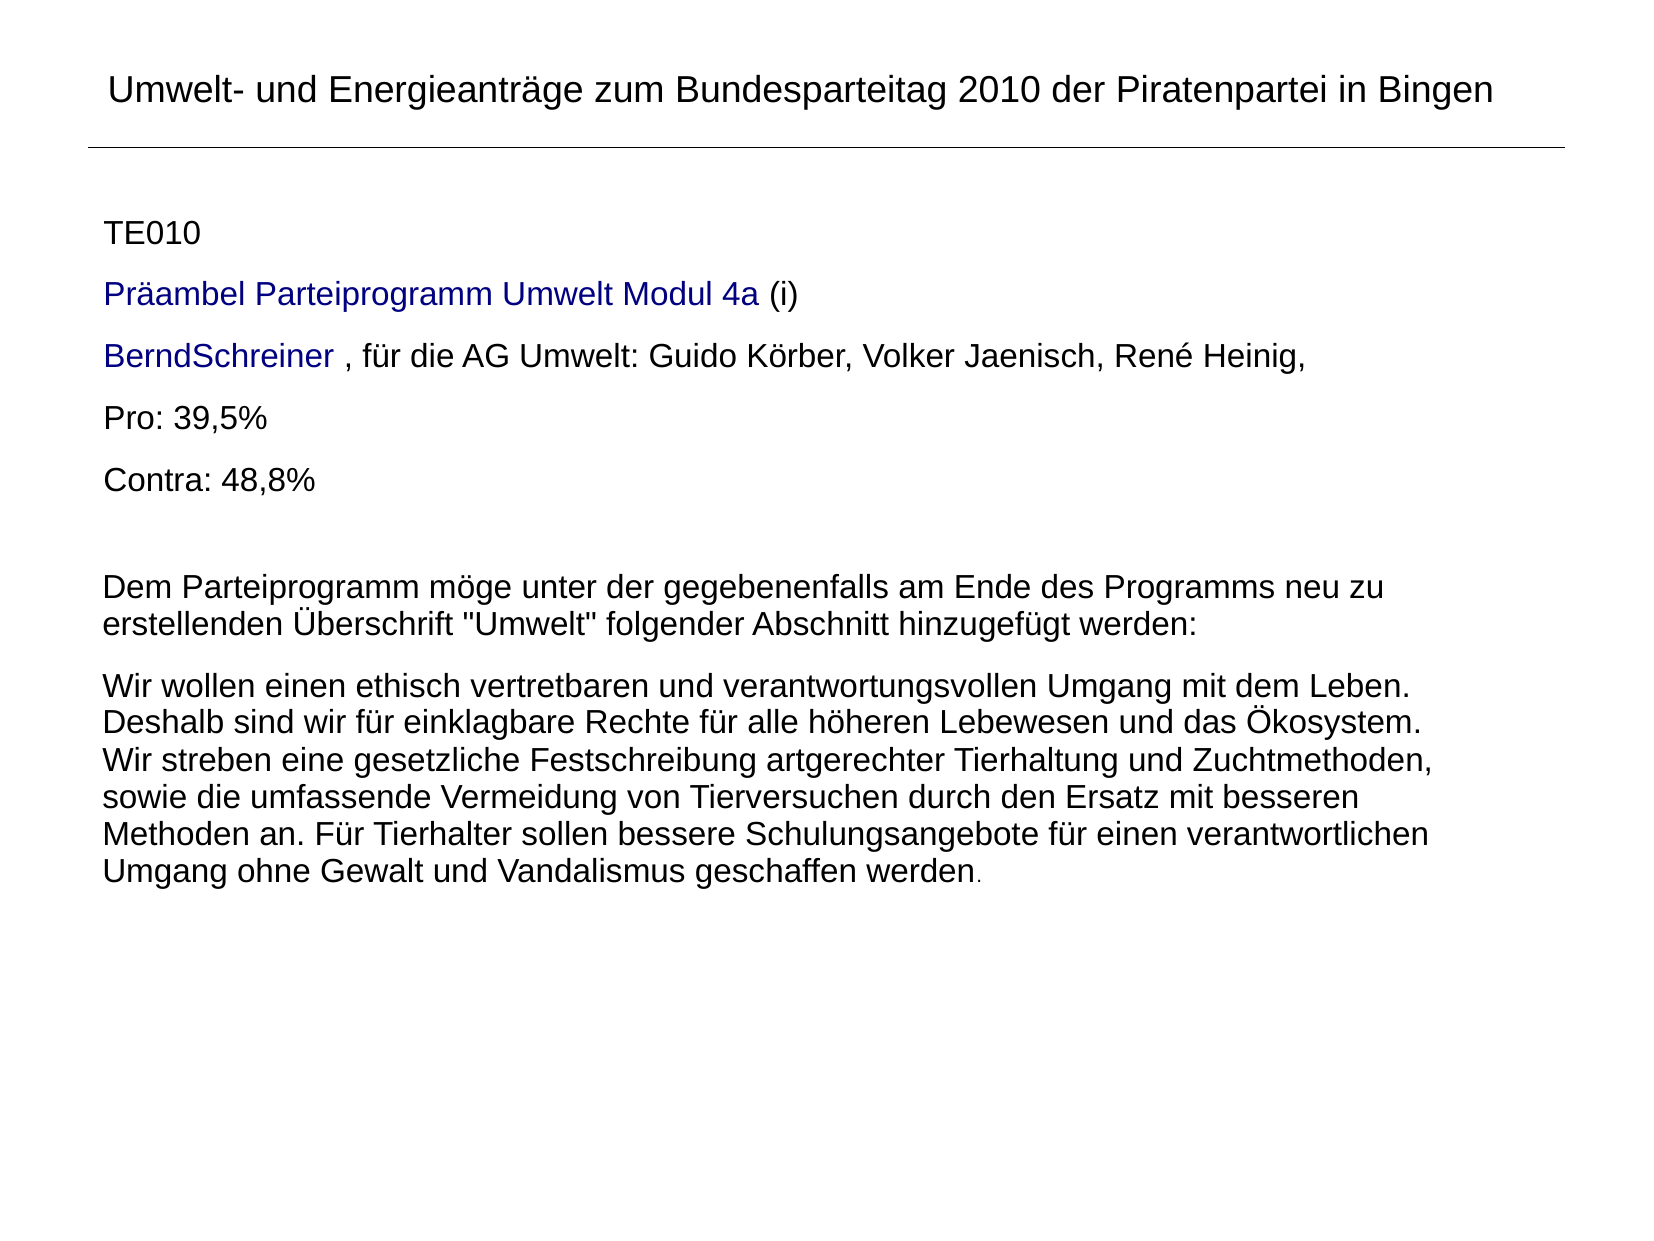

TE010
Präambel Parteiprogramm Umwelt Modul 4a (i)
BerndSchreiner , für die AG Umwelt: Guido Körber, Volker Jaenisch, René Heinig,
Pro: 39,5%
Contra: 48,8%
Dem Parteiprogramm möge unter der gegebenenfalls am Ende des Programms neu zu erstellenden Überschrift "Umwelt" folgender Abschnitt hinzugefügt werden:
Wir wollen einen ethisch vertretbaren und verantwortungsvollen Umgang mit dem Leben. Deshalb sind wir für einklagbare Rechte für alle höheren Lebewesen und das Ökosystem. Wir streben eine gesetzliche Festschreibung artgerechter Tierhaltung und Zuchtmethoden, sowie die umfassende Vermeidung von Tierversuchen durch den Ersatz mit besseren Methoden an. Für Tierhalter sollen bessere Schulungsangebote für einen verantwortlichen Umgang ohne Gewalt und Vandalismus geschaffen werden.